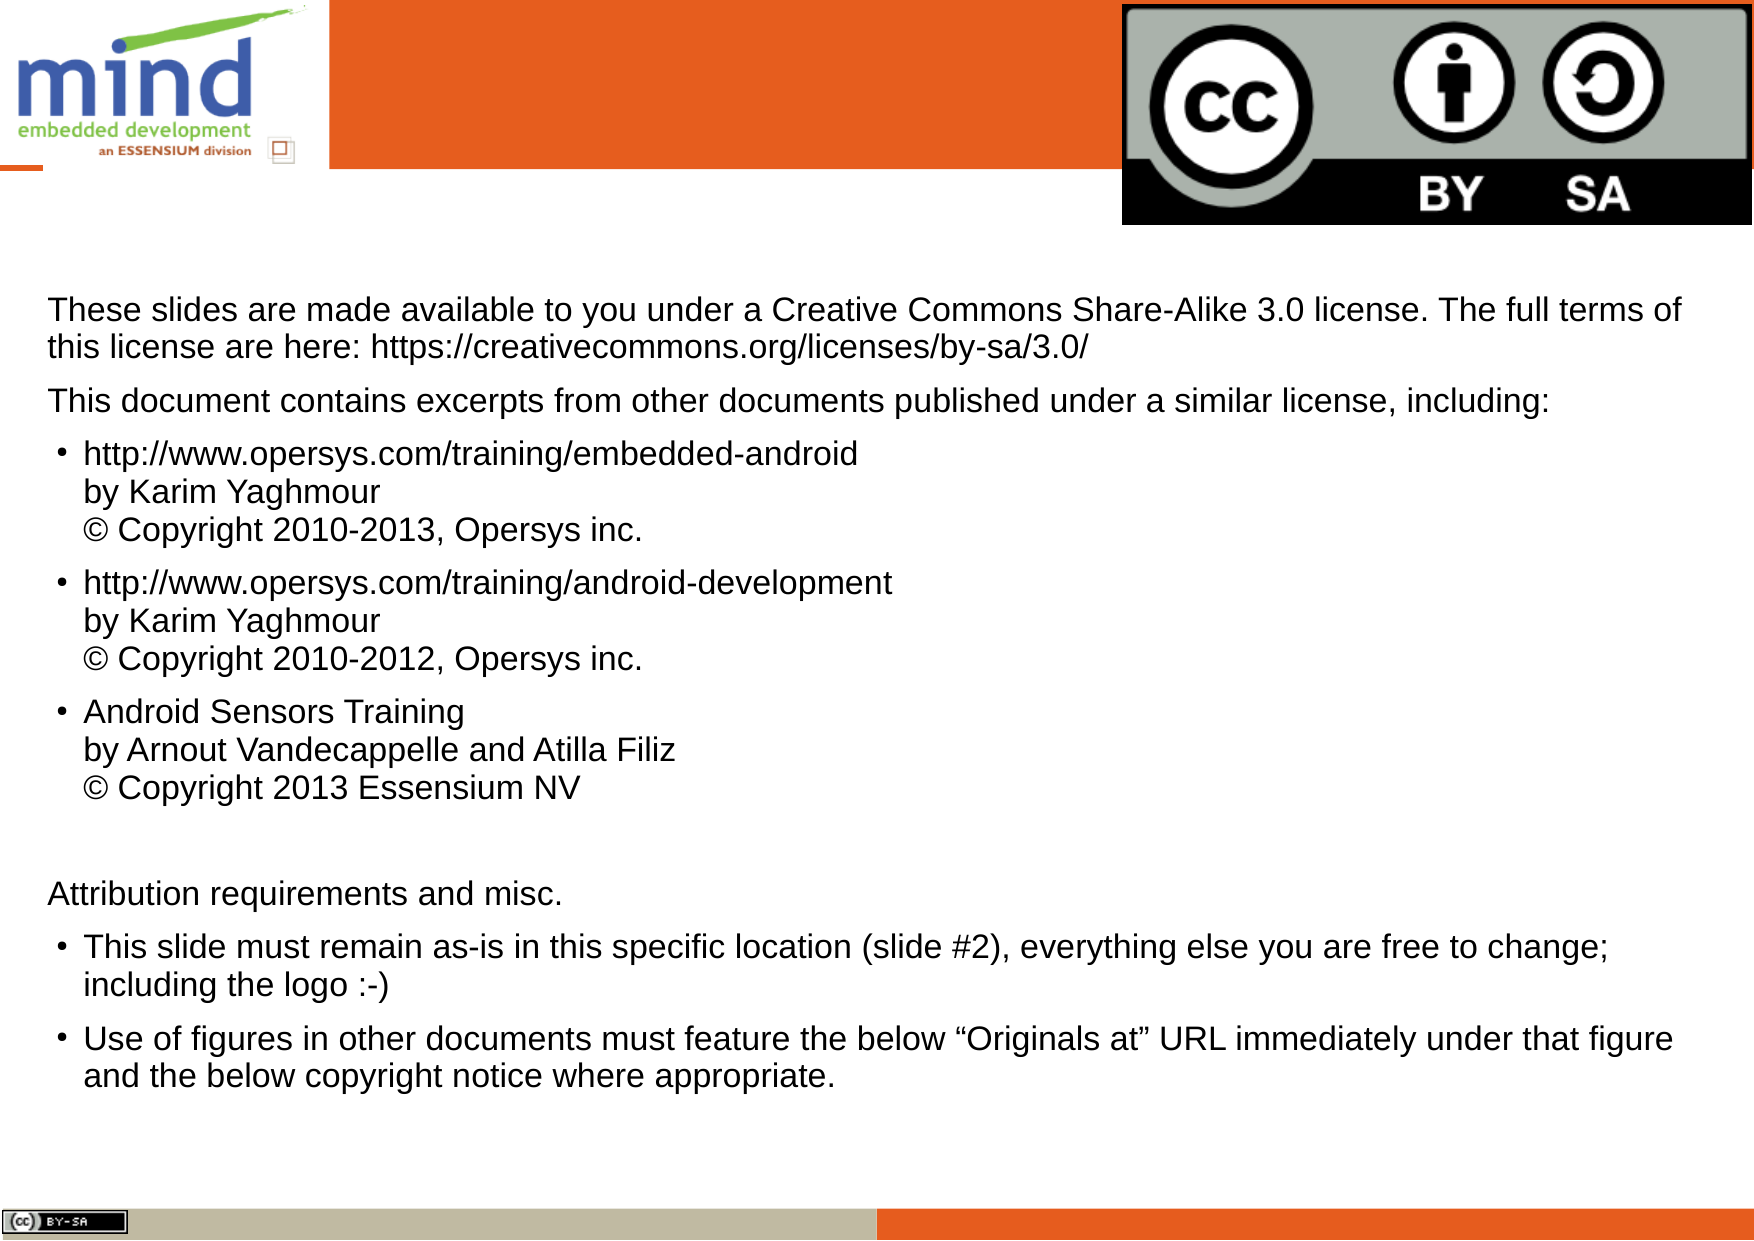

# These slides are made available to you under a Creative Commons Share-Alike 3.0 license. The full terms of this license are here: https://creativecommons.org/licenses/by-sa/3.0/
This document contains excerpts from other documents published under a similar license, including:
http://www.opersys.com/training/embedded-android
by Karim Yaghmour
© Copyright 2010-2013, Opersys inc.
http://www.opersys.com/training/android-development
by Karim Yaghmour
© Copyright 2010-2012, Opersys inc.
Android Sensors Training
by Arnout Vandecappelle and Atilla Filiz
© Copyright 2013 Essensium NV
Attribution requirements and misc.
This slide must remain as-is in this specific location (slide #2), everything else you are free to change; including the logo :-)
Use of figures in other documents must feature the below “Originals at” URL immediately under that figure and the below copyright notice where appropriate.